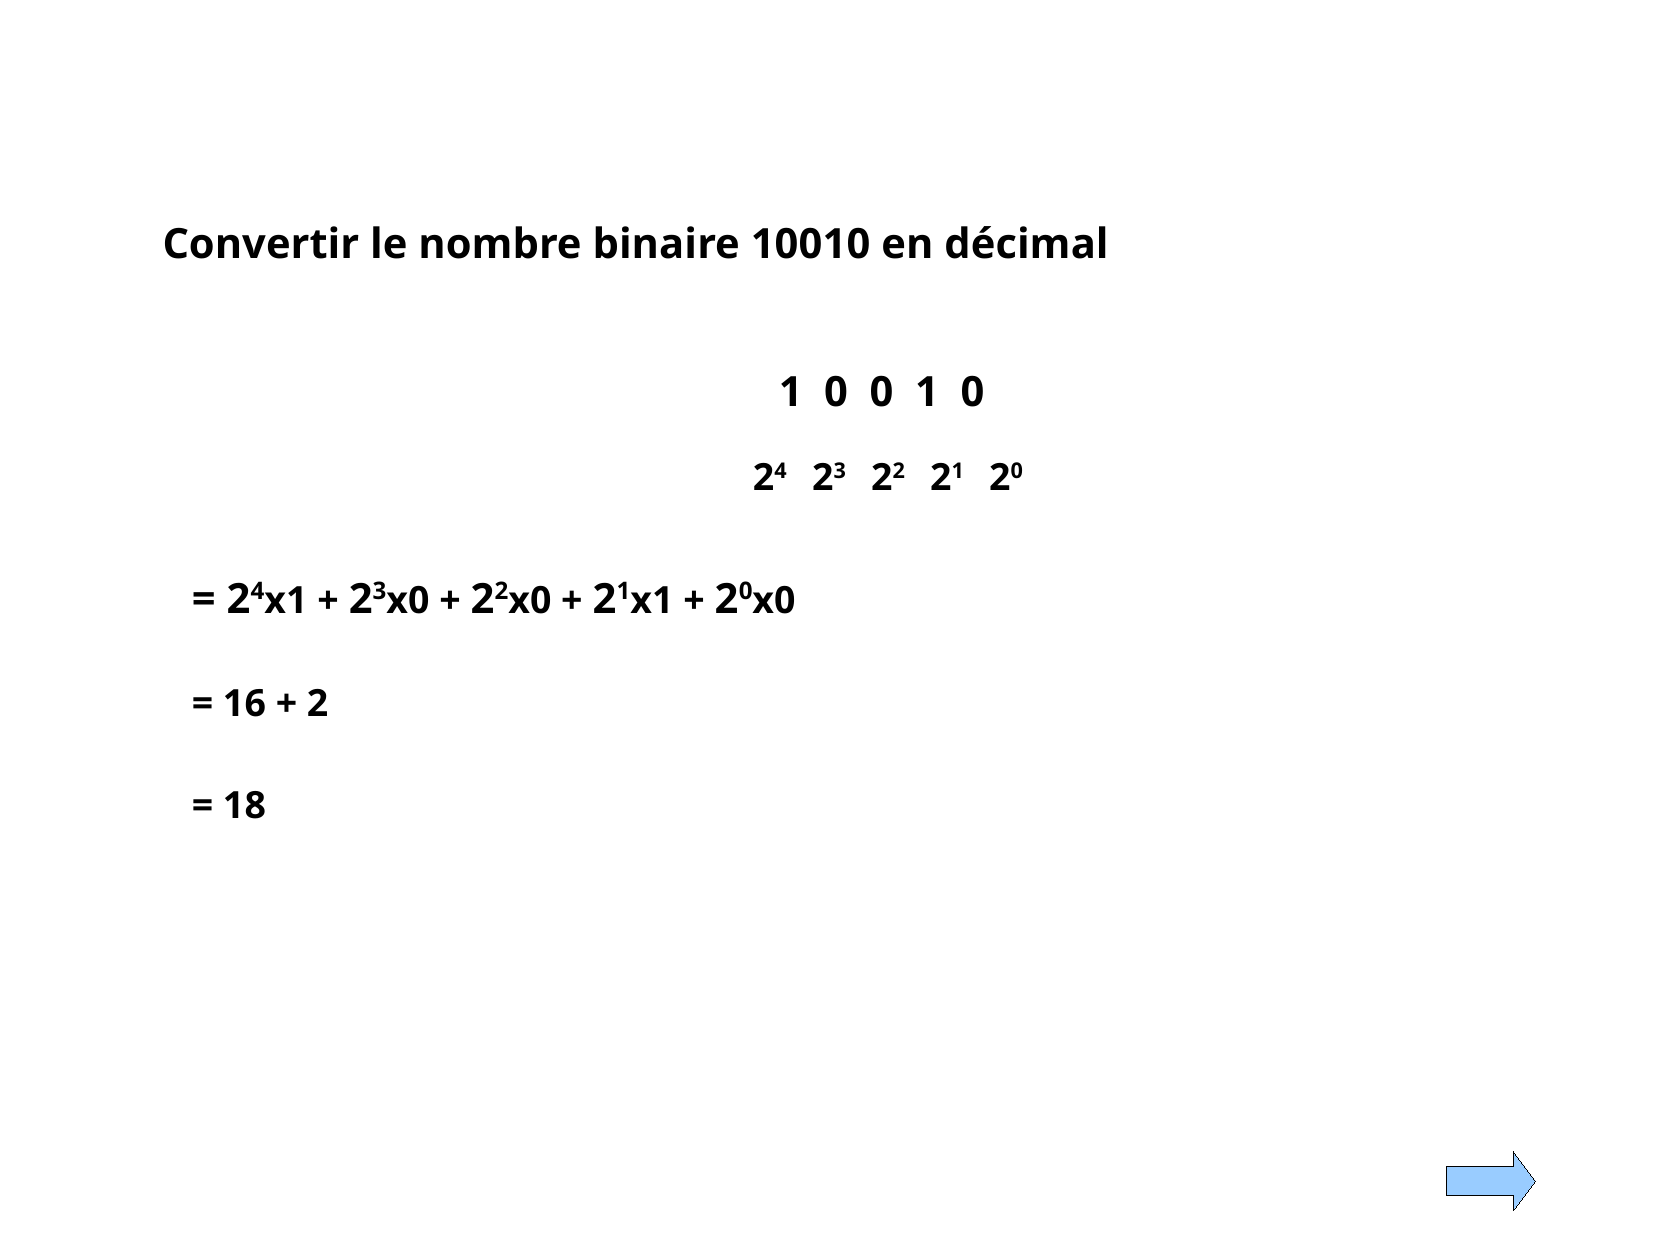

Convertir le nombre binaire 10010 en décimal
 1 0 0 1 0
23
22
21
20
24
= 24x1 + 23x0 + 22x0 + 21x1 + 20x0
= 16 + 2
= 18